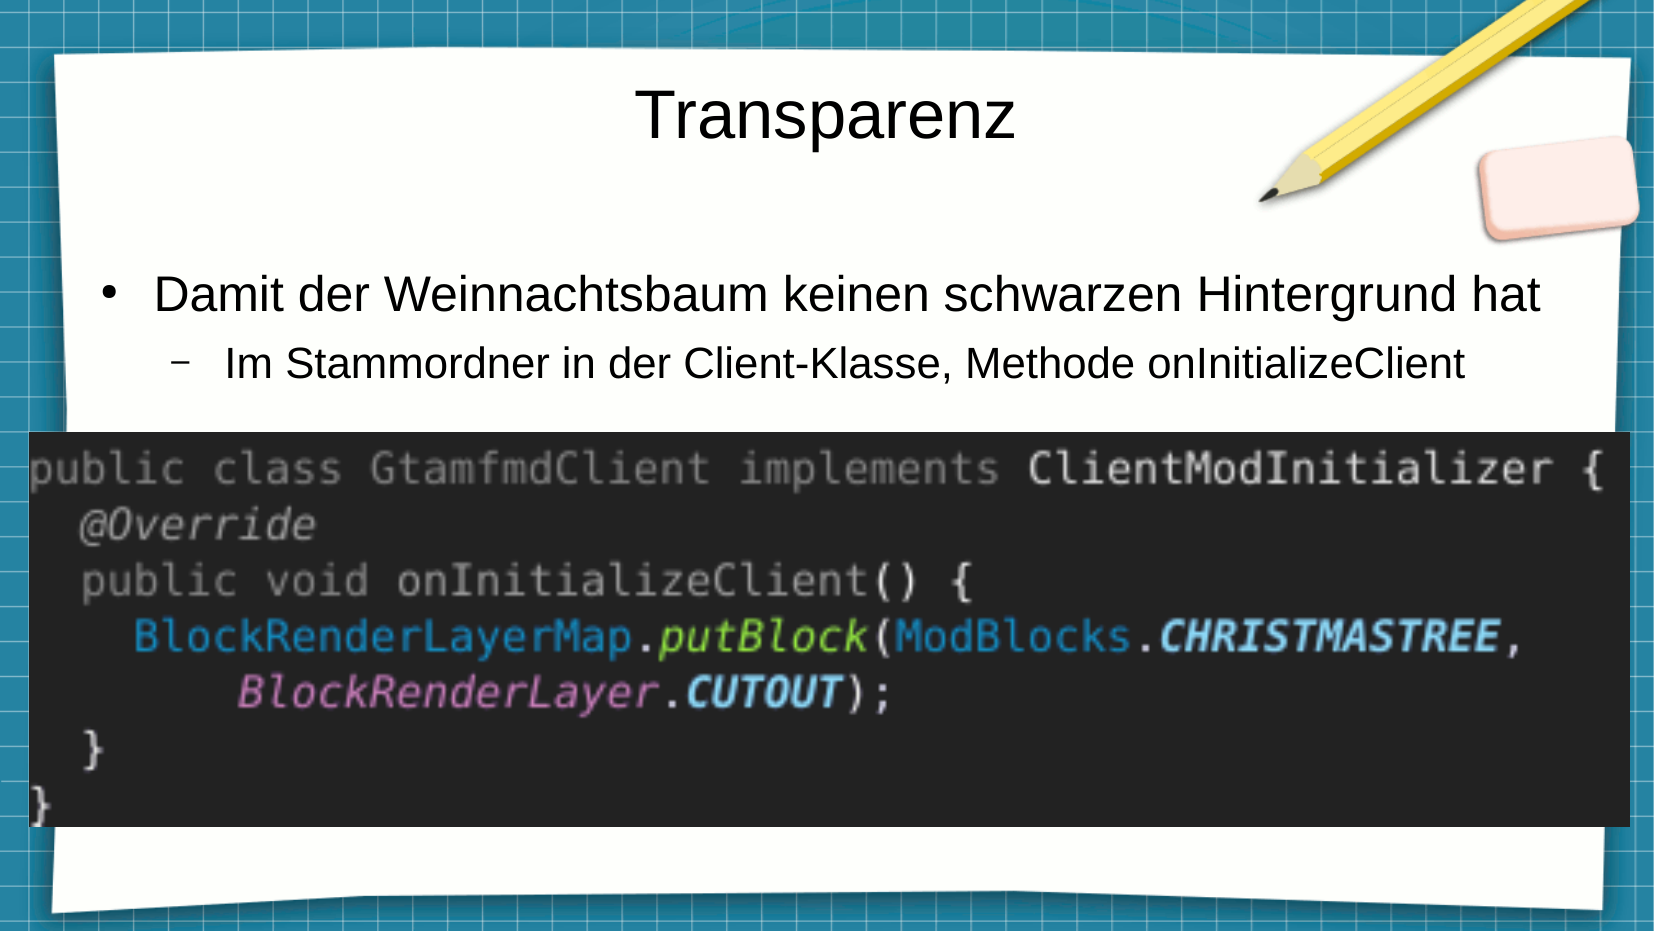

# Transparenz
Damit der Weinnachtsbaum keinen schwarzen Hintergrund hat
Im Stammordner in der Client-Klasse, Methode onInitializeClient